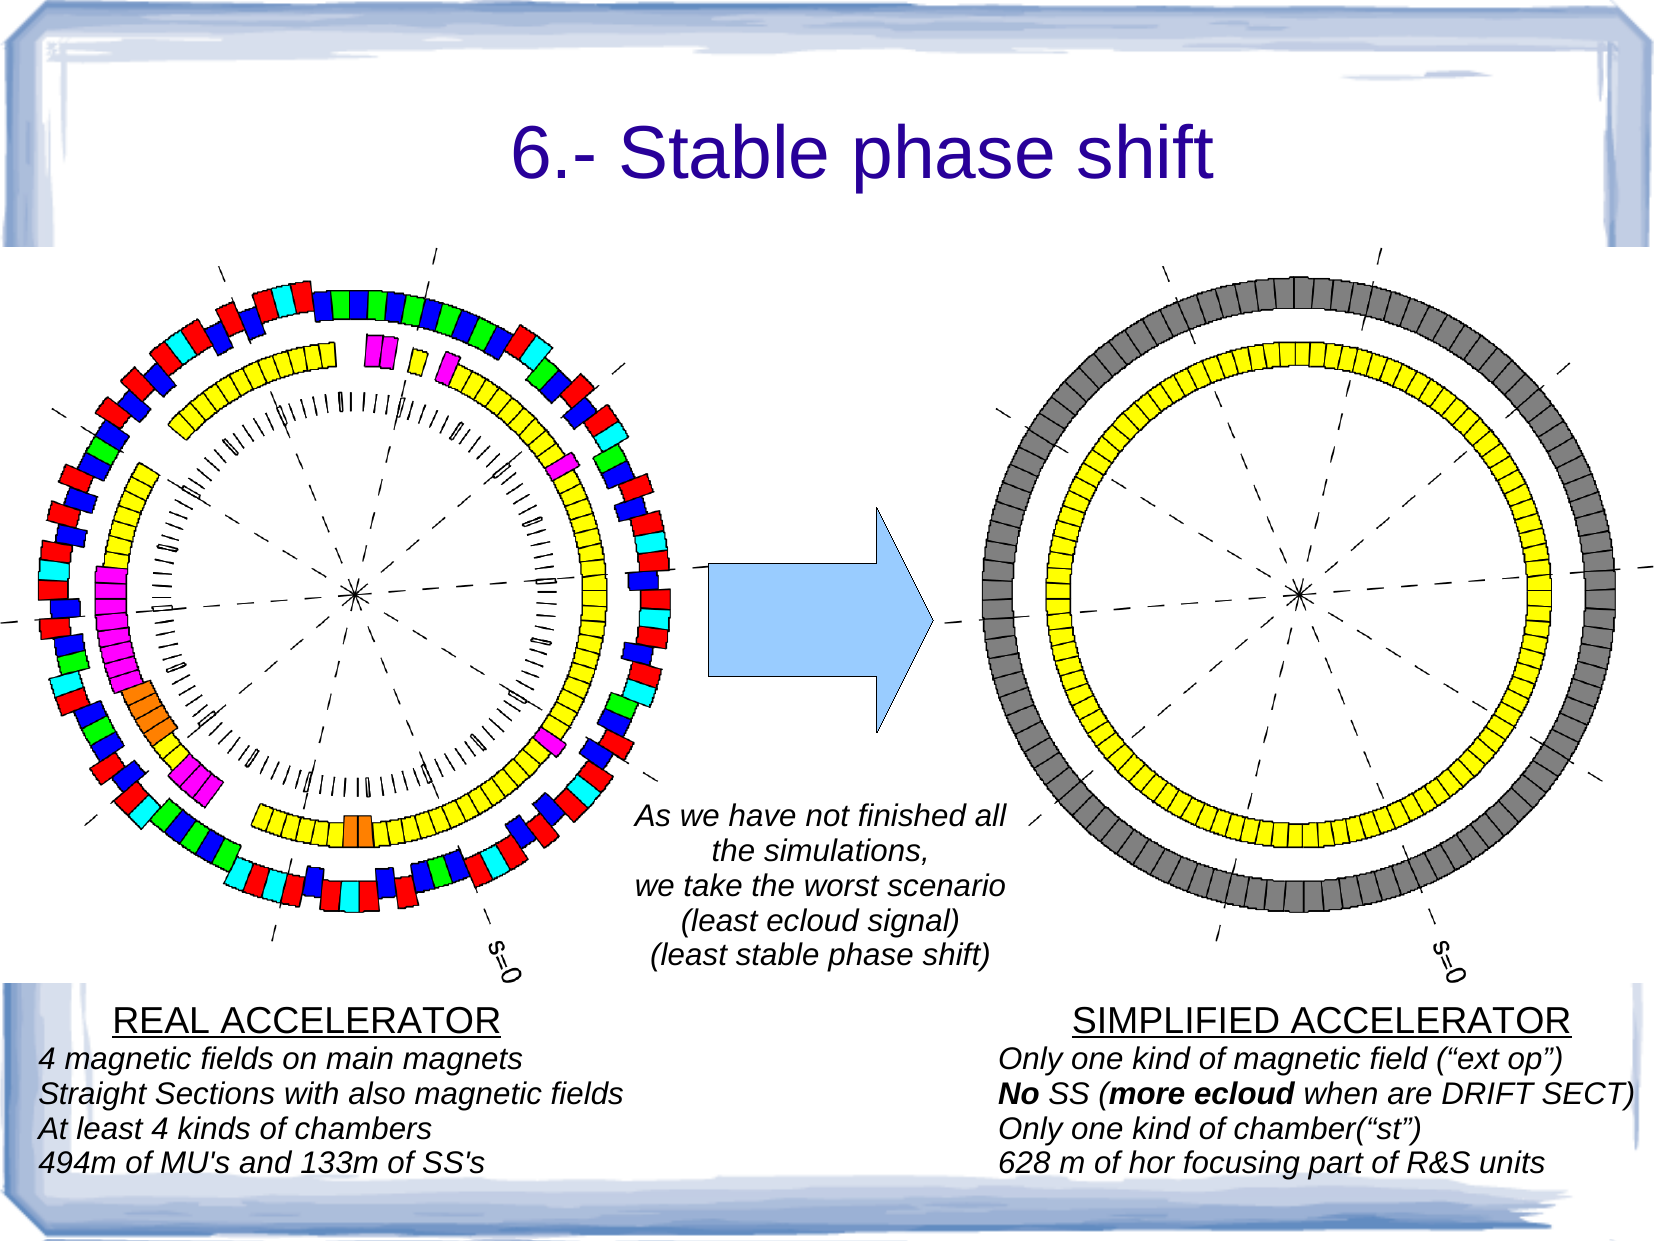

# 6.- Stable phase shift
As we have not finished all the simulations,
we take the worst scenario (least ecloud signal)
(least stable phase shift)
	REAL ACCELERATOR								SIMPLIFIED ACCELERATOR
4 magnetic fields on main magnets							Only one kind of magnetic field (“ext op”)
Straight Sections with also magnetic fields						No SS (more ecloud when are DRIFT SECT)
At least 4 kinds of chambers								Only one kind of chamber(“st”)
494m of MU's and 133m of SS's 							628 m of hor focusing part of R&S units